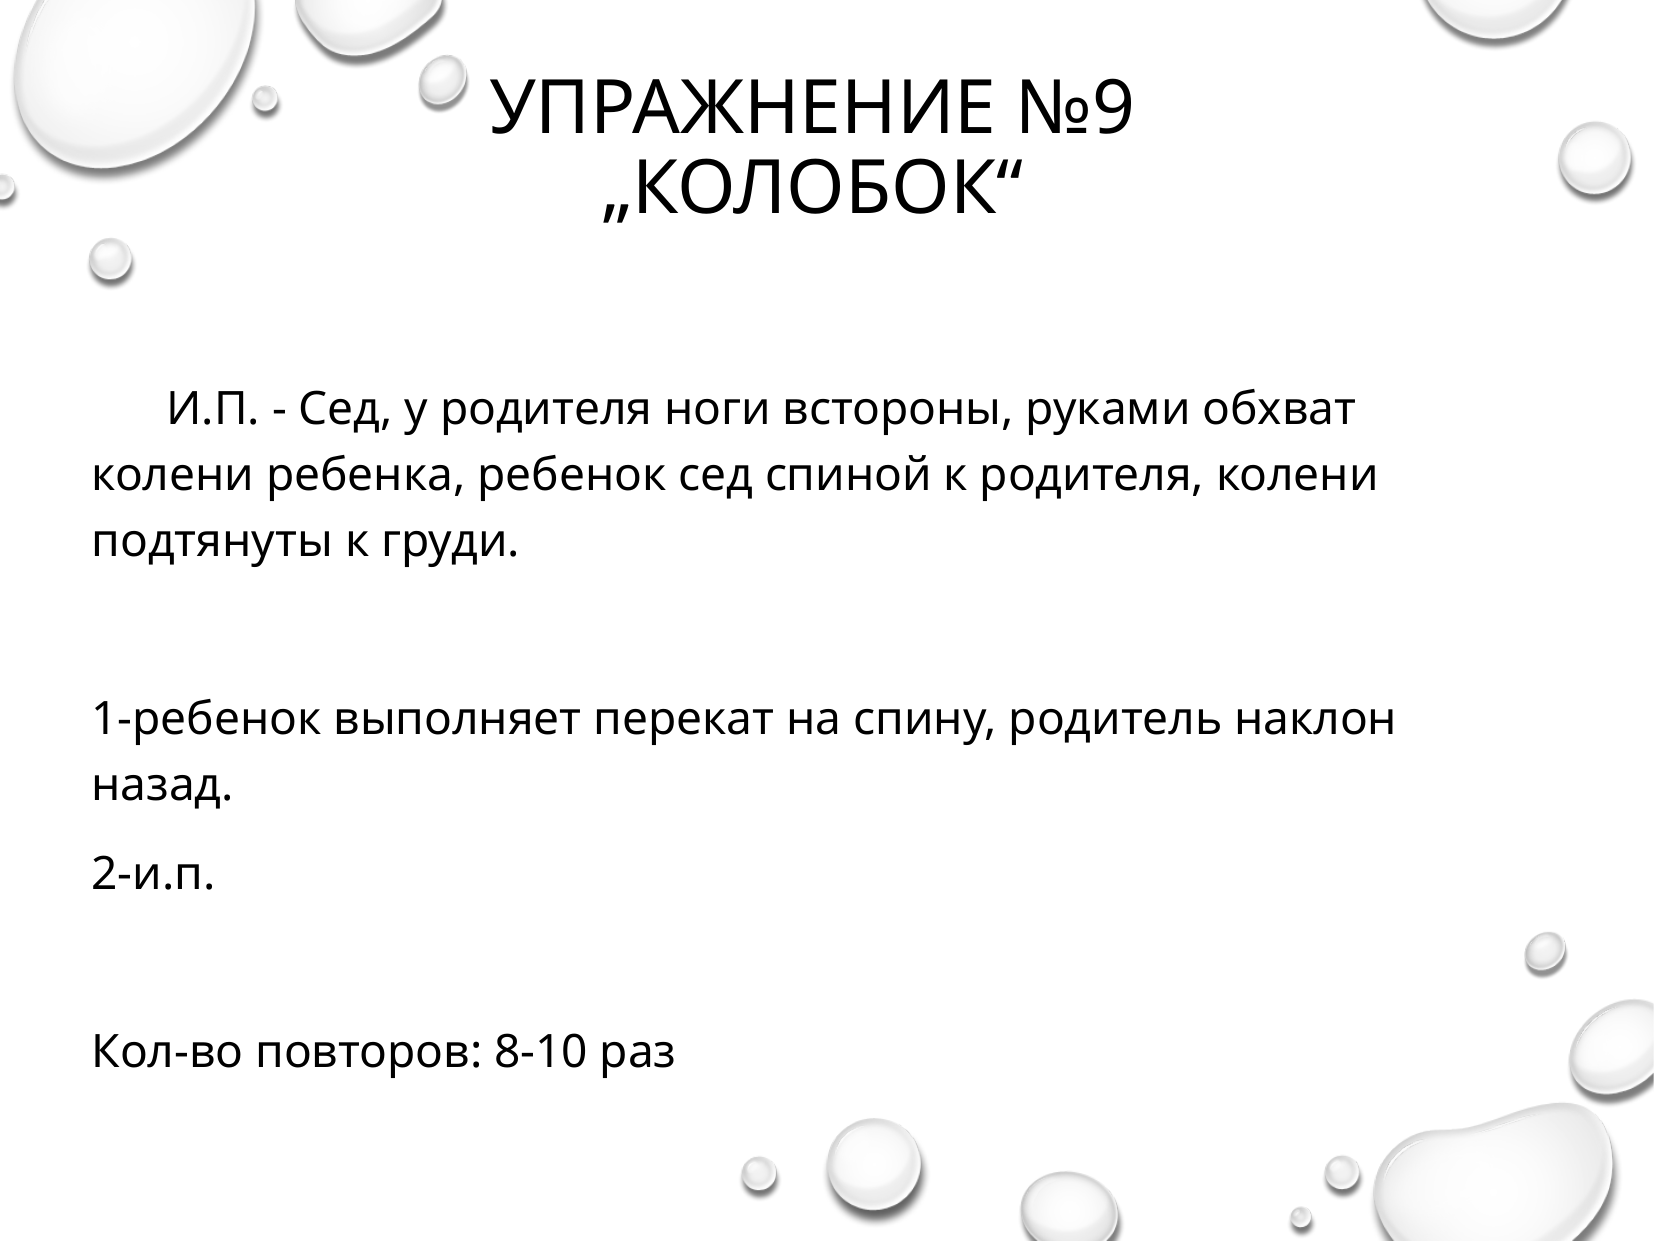

# Упражнение №9 „Колобок“
	И.П. - Сед, у родителя ноги встороны, руками обхват колени ребенка, ребенок сед спиной к родителя, колени подтянуты к груди.
1-ребенок выполняет перекат на спину, родитель наклон назад.
2-и.п.
Кол-во повторов: 8-10 раз